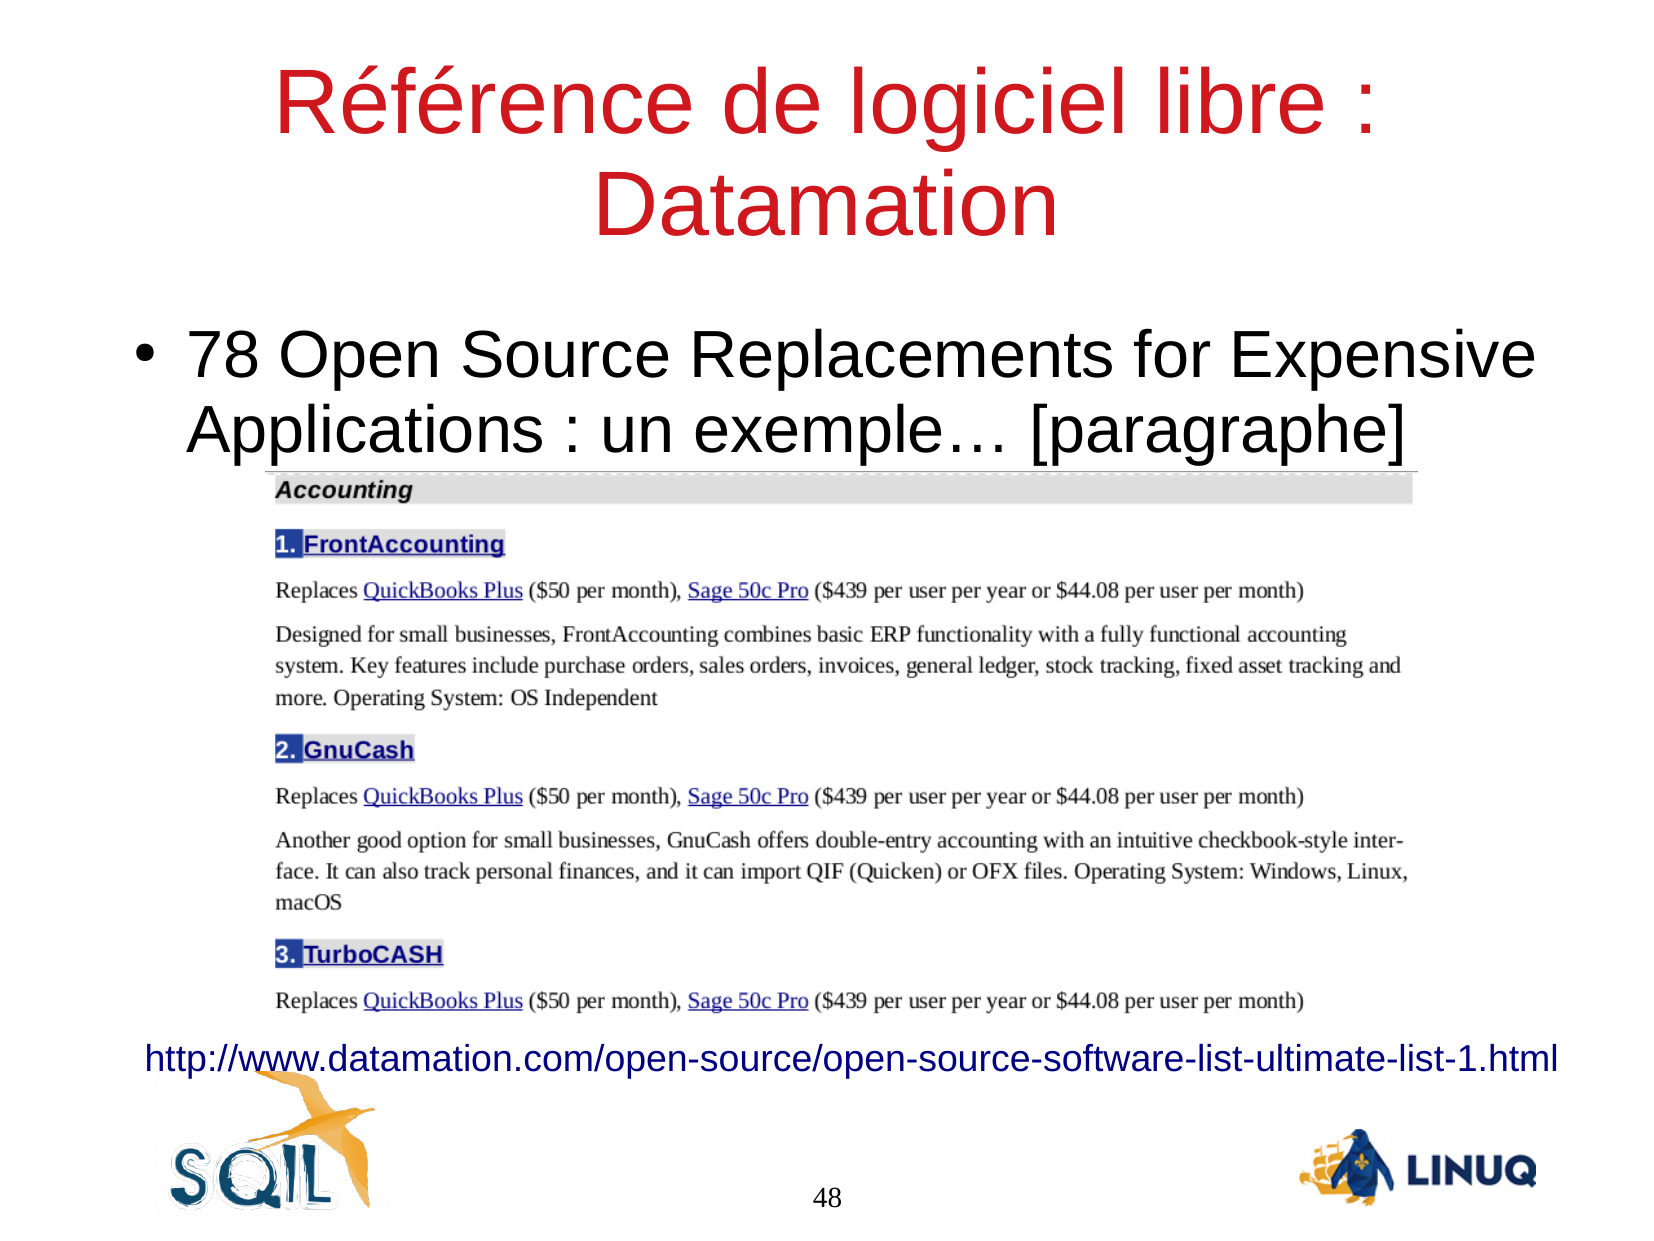

# Référence de logiciel libre : Datamation
78 Open Source Replacements for Expensive Applications : un exemple… [paragraphe]
http://www.datamation.com/open-source/open-source-software-list-ultimate-list-1.html